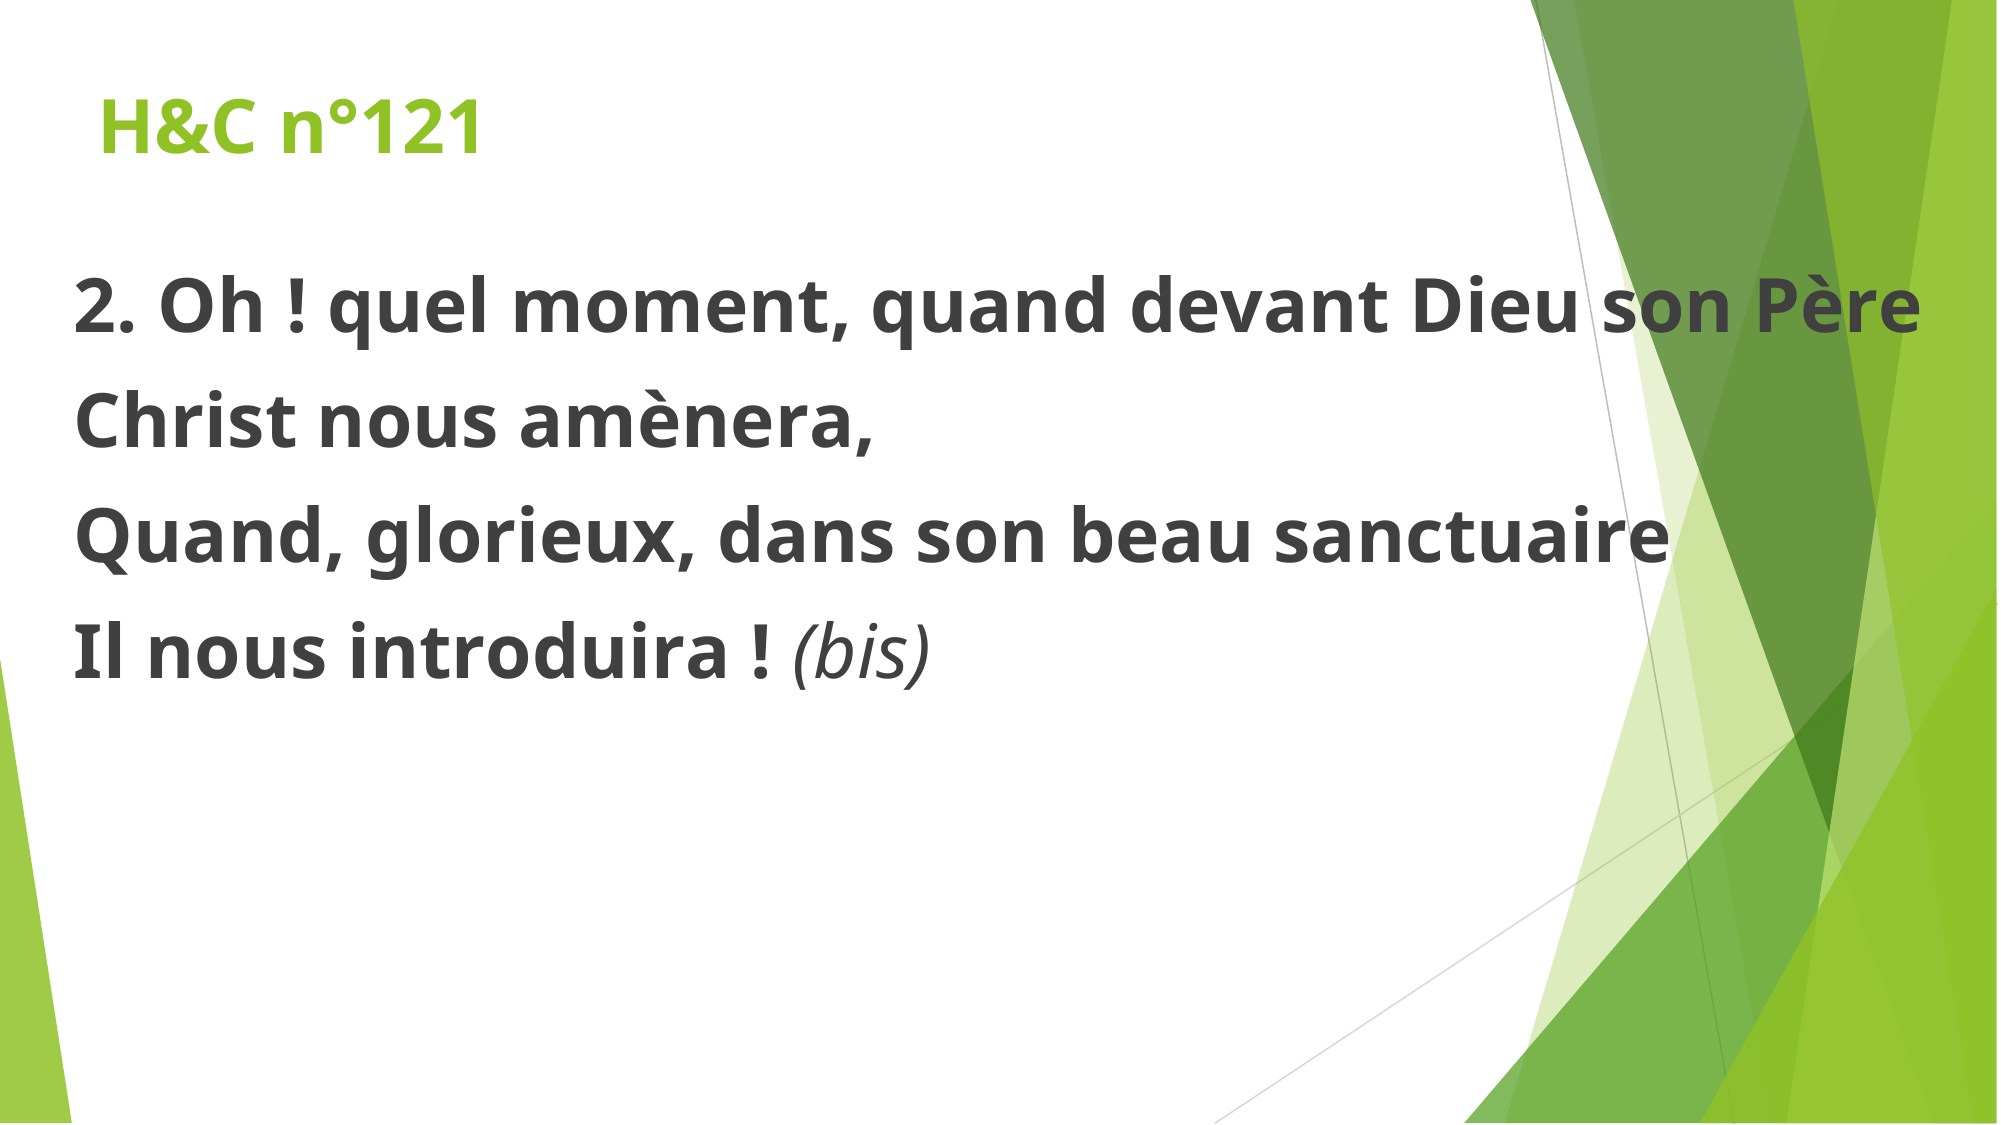

H&C n°121
2. Oh ! quel moment, quand devant Dieu son Père
Christ nous amènera,
Quand, glorieux, dans son beau sanctuaire
Il nous introduira ! (bis)